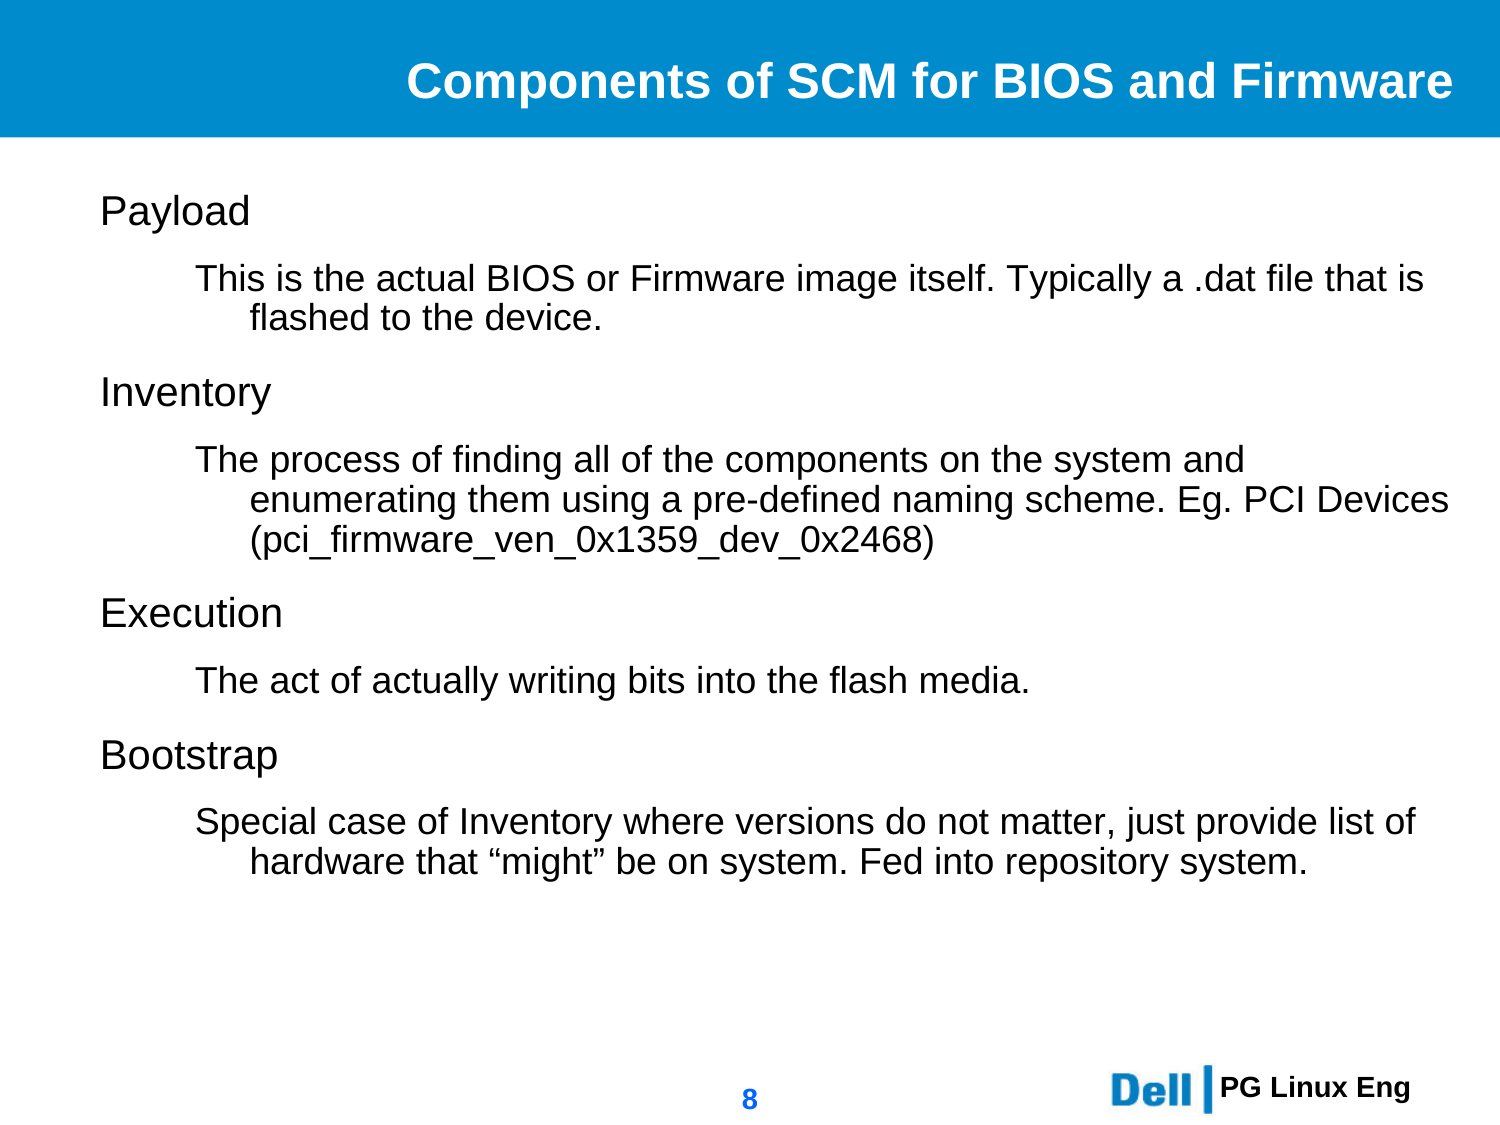

# Components of SCM for BIOS and Firmware
Payload
This is the actual BIOS or Firmware image itself. Typically a .dat file that is flashed to the device.
Inventory
The process of finding all of the components on the system and enumerating them using a pre-defined naming scheme. Eg. PCI Devices (pci_firmware_ven_0x1359_dev_0x2468)
Execution
The act of actually writing bits into the flash media.
Bootstrap
Special case of Inventory where versions do not matter, just provide list of hardware that “might” be on system. Fed into repository system.